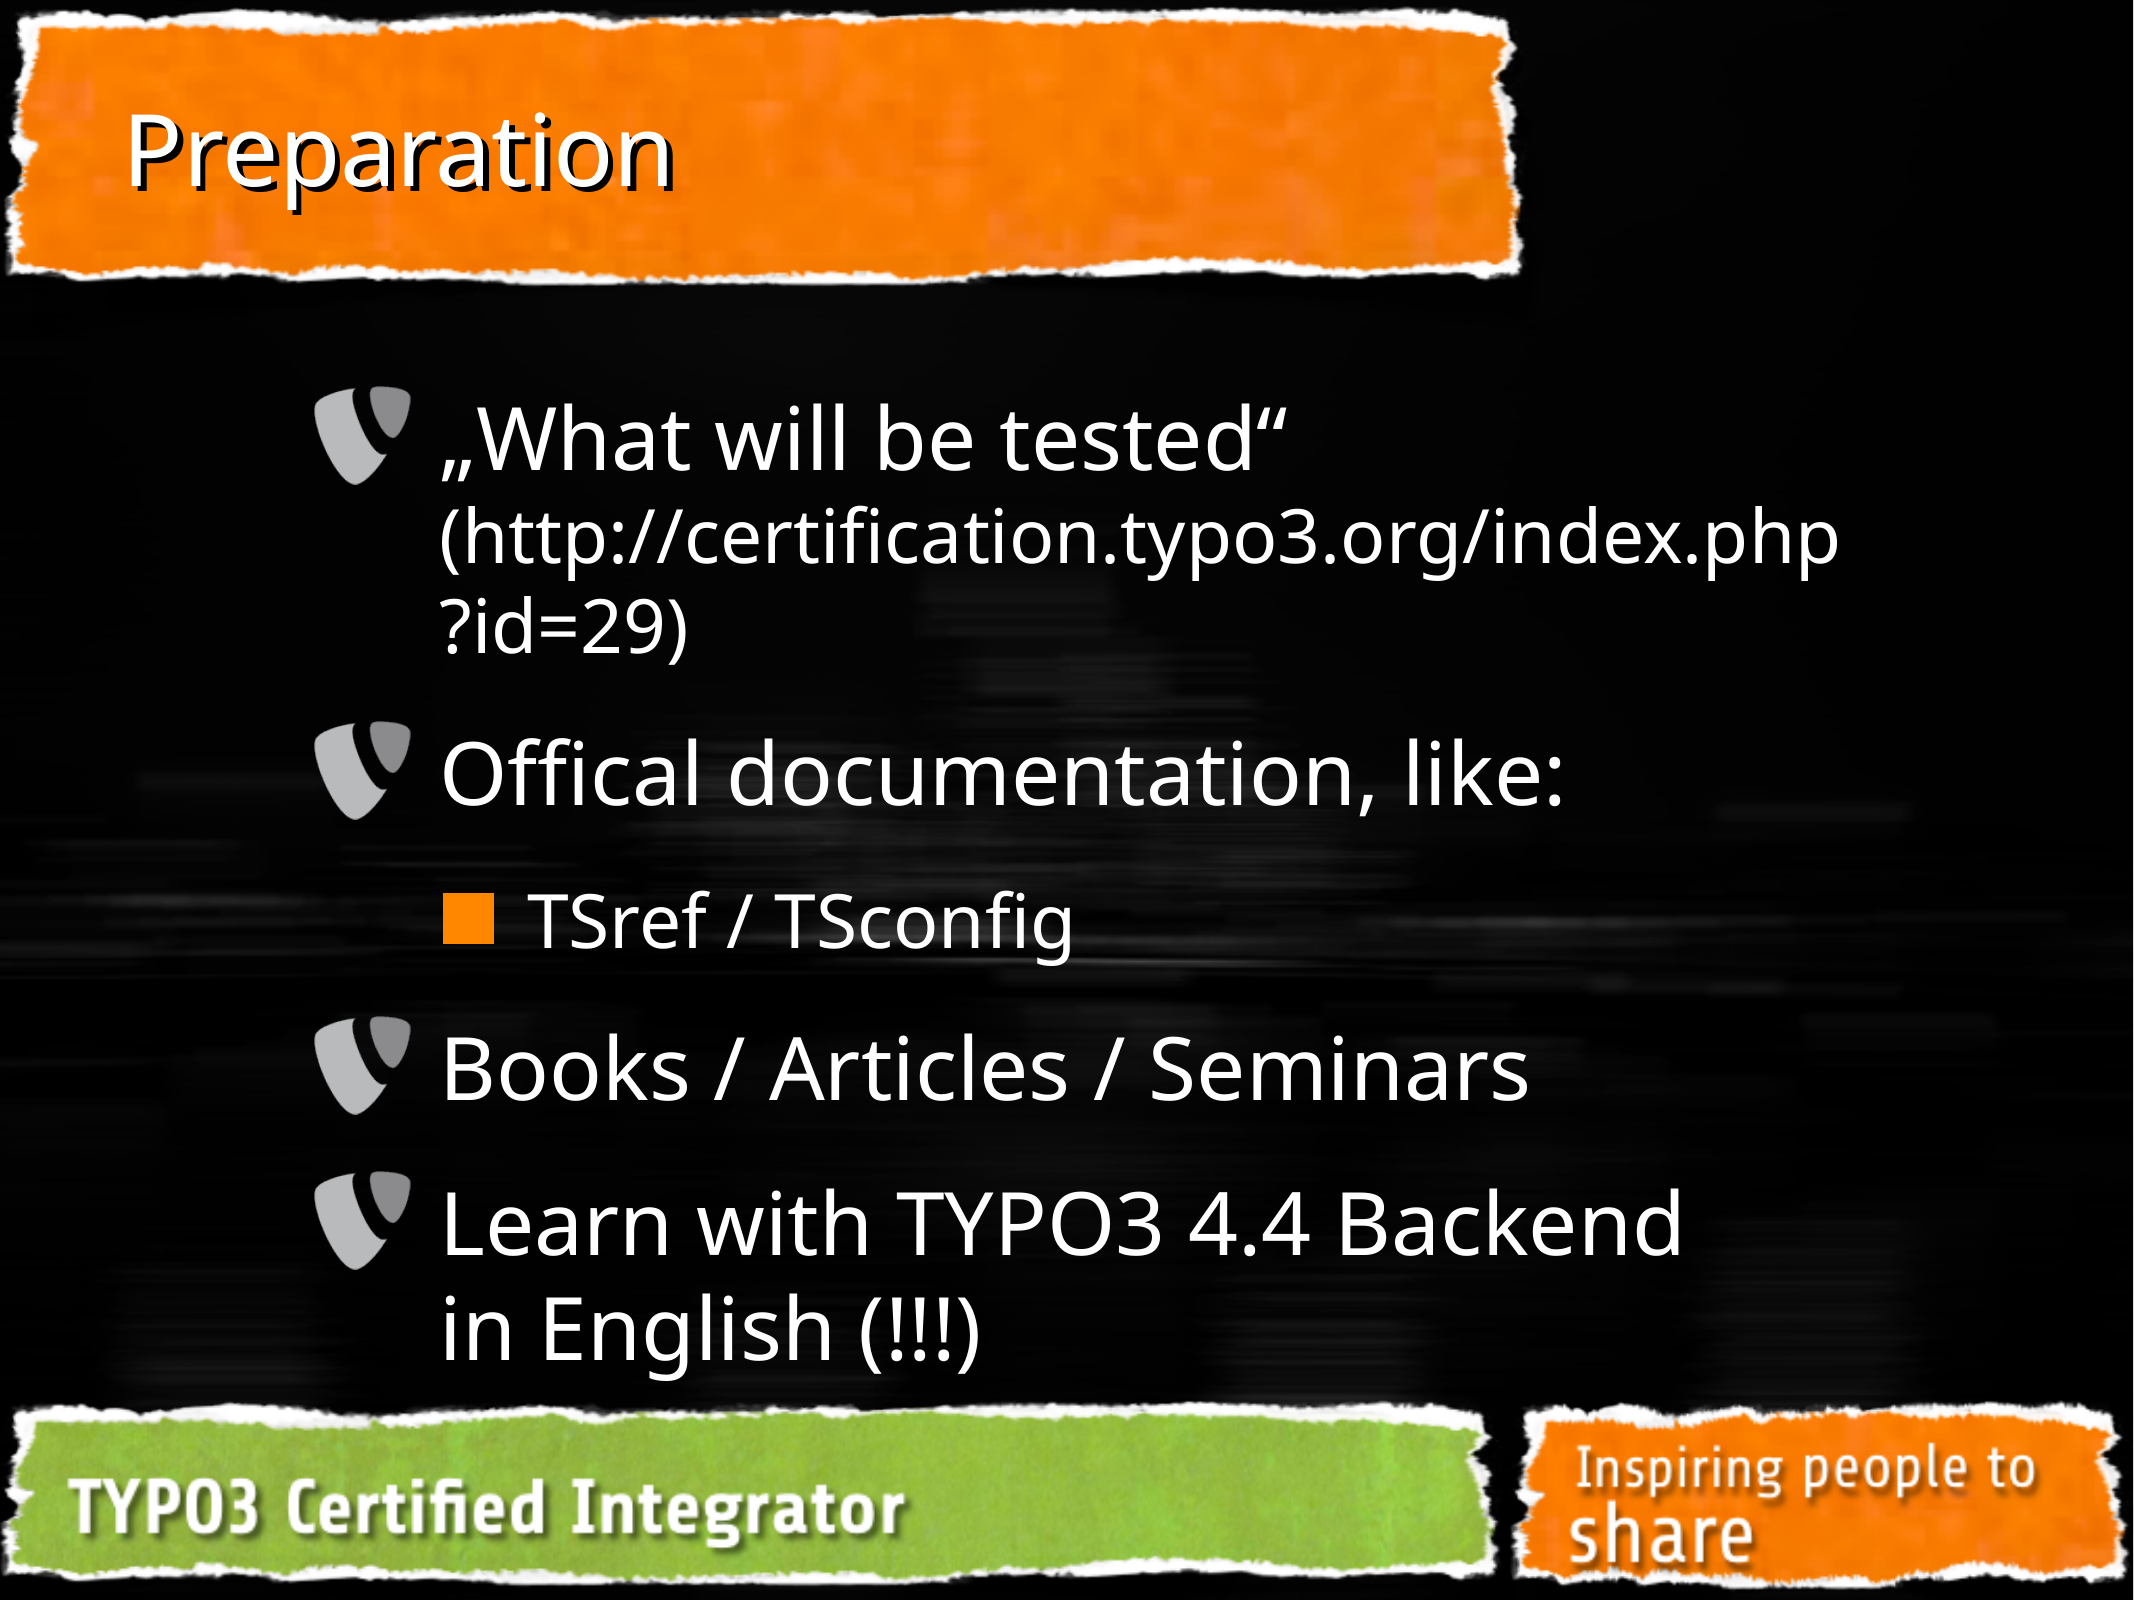

# Preparation
„What will be tested“
(http://certification.typo3.org/index.php?id=29)
Offical documentation, like:
TSref / TSconfig
Books / Articles / Seminars
Learn with TYPO3 4.4 Backend
in English (!!!)